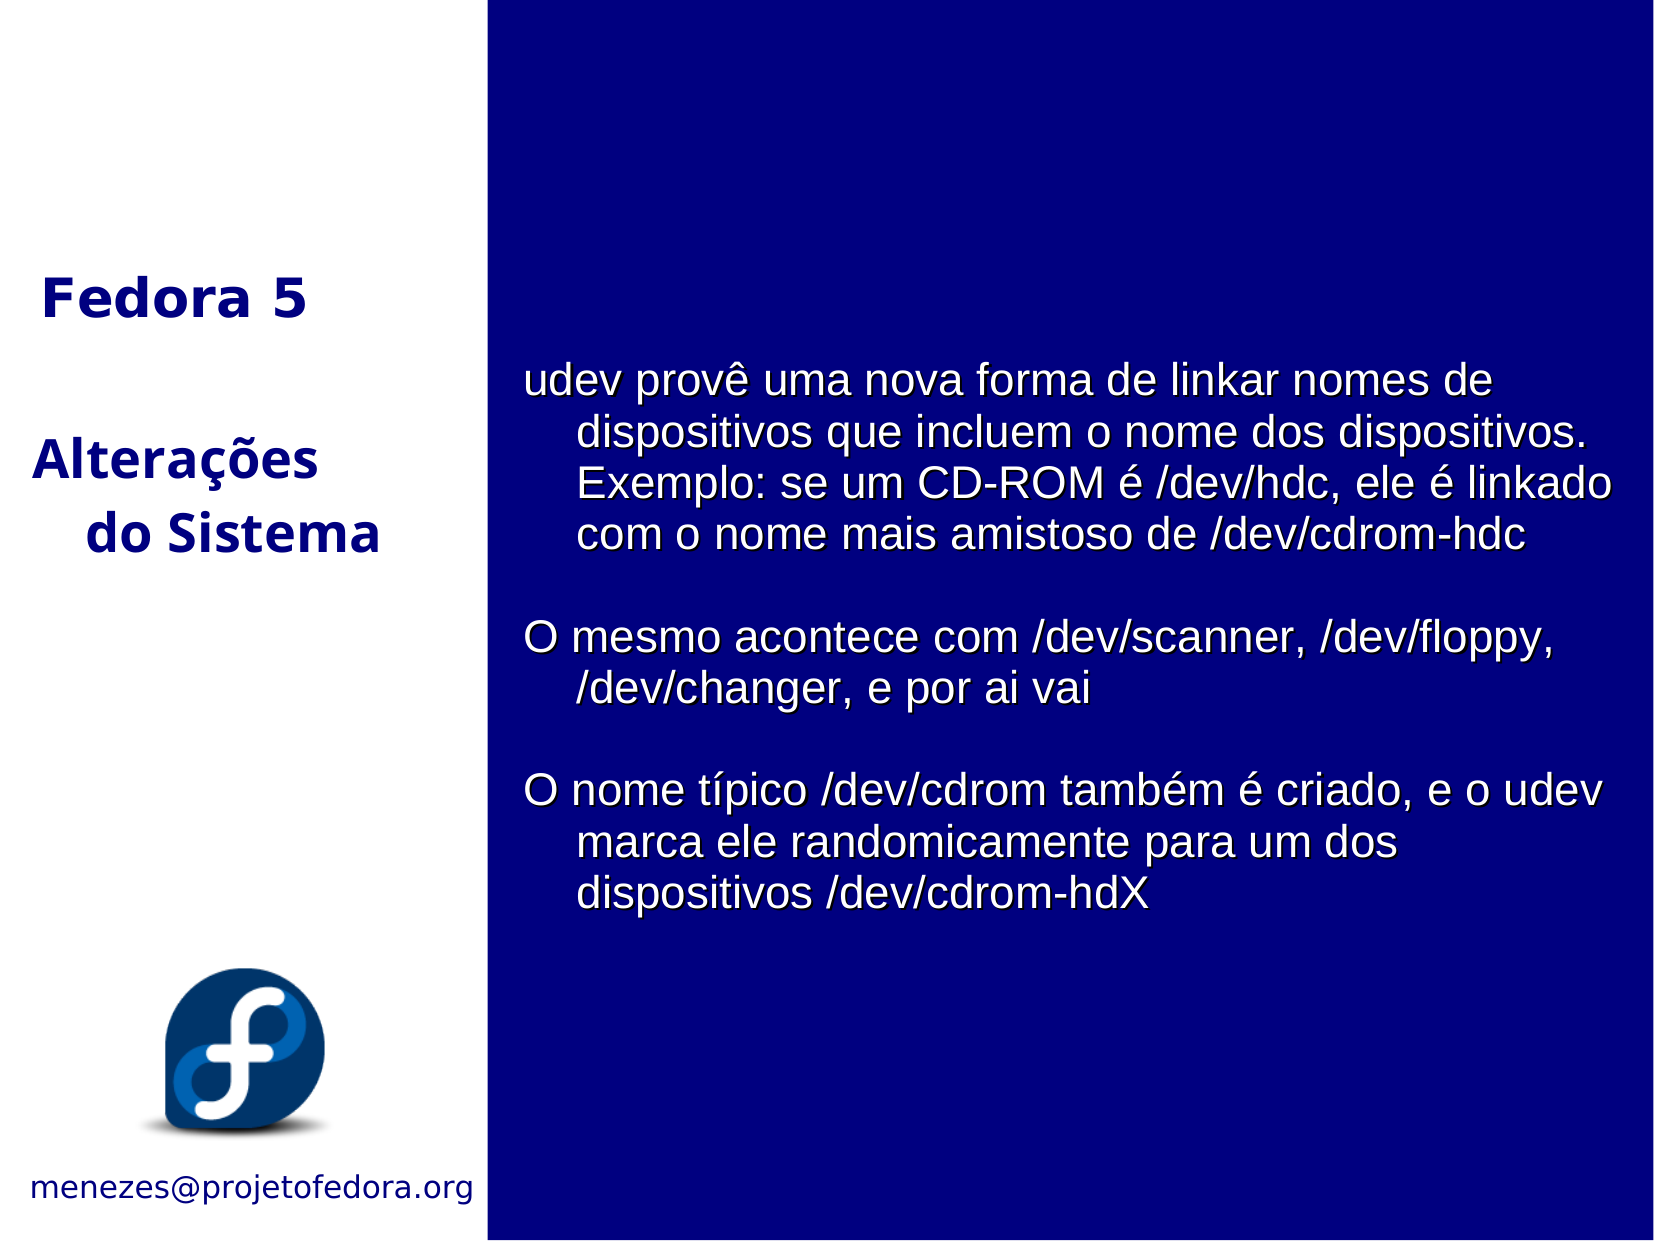

Fedora 5
udev provê uma nova forma de linkar nomes de dispositivos que incluem o nome dos dispositivos. Exemplo: se um CD-ROM é /dev/hdc, ele é linkado com o nome mais amistoso de /dev/cdrom-hdc
O mesmo acontece com /dev/scanner, /dev/floppy, /dev/changer, e por ai vai
O nome típico /dev/cdrom também é criado, e o udev marca ele randomicamente para um dos dispositivos /dev/cdrom-hdX
Alterações
do Sistema